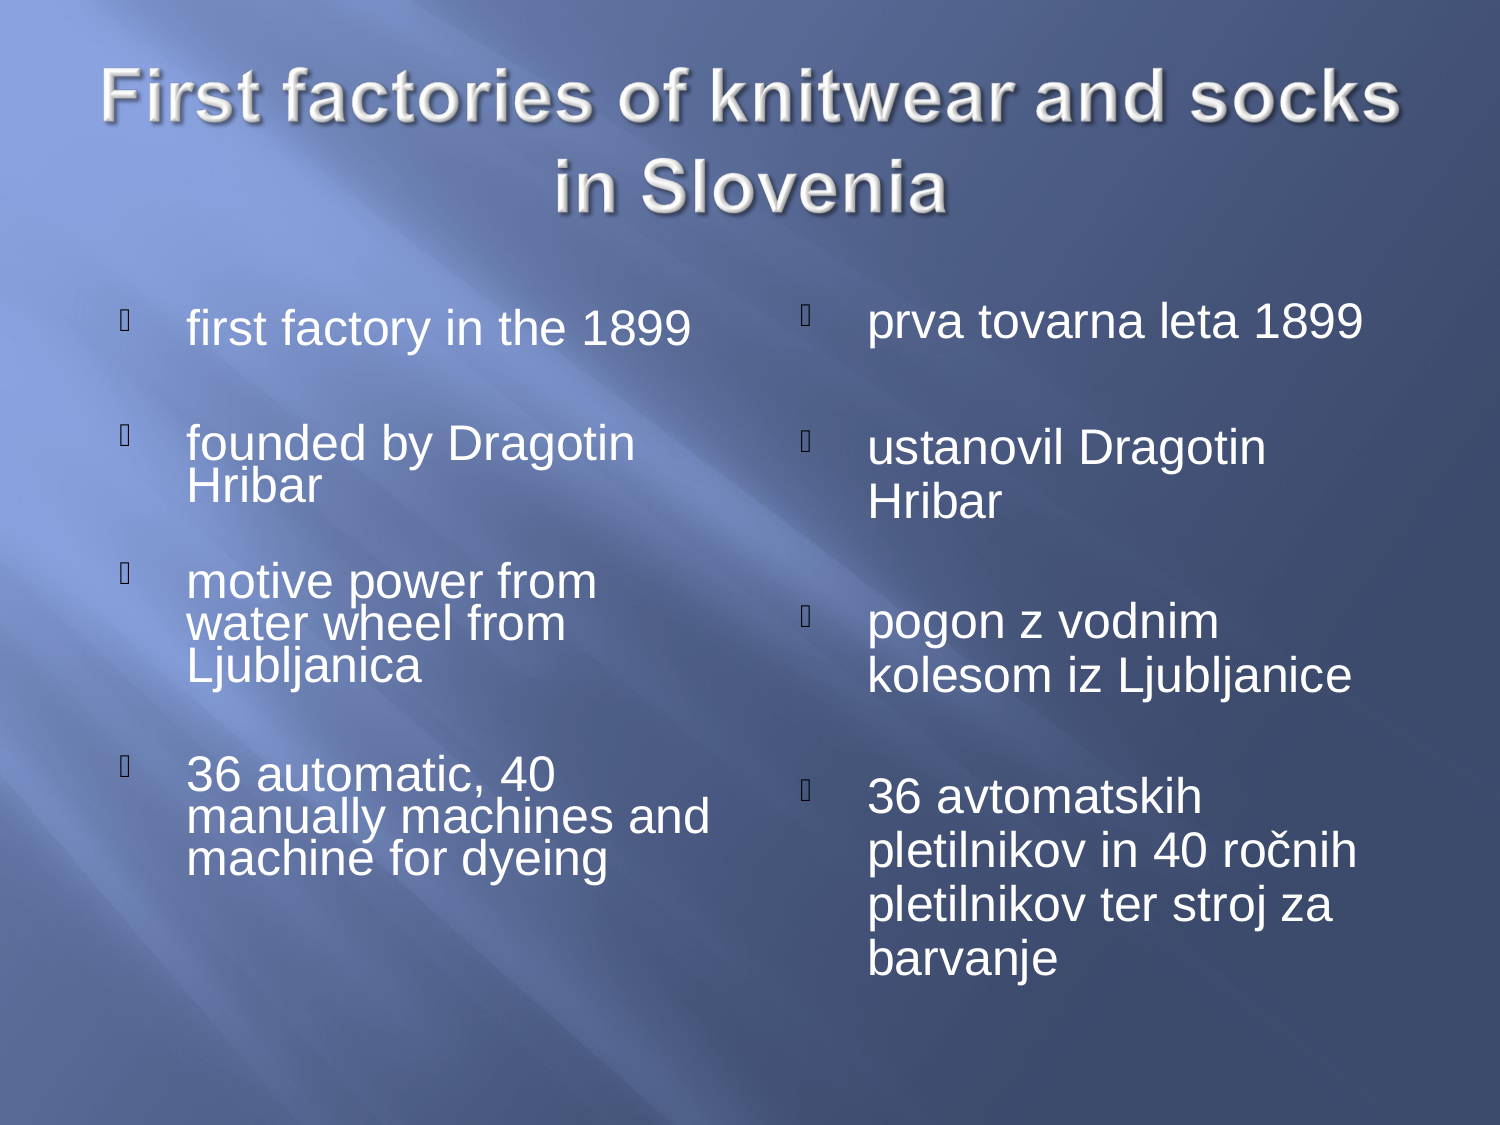

prva tovarna leta 1899
ustanovil Dragotin Hribar
pogon z vodnim kolesom iz Ljubljanice
36 avtomatskih pletilnikov in 40 ročnih pletilnikov ter stroj za barvanje
# first factory in the 1899
founded by Dragotin Hribar
motive power from water wheel from Ljubljanica
36 automatic, 40 manually machines and machine for dyeing